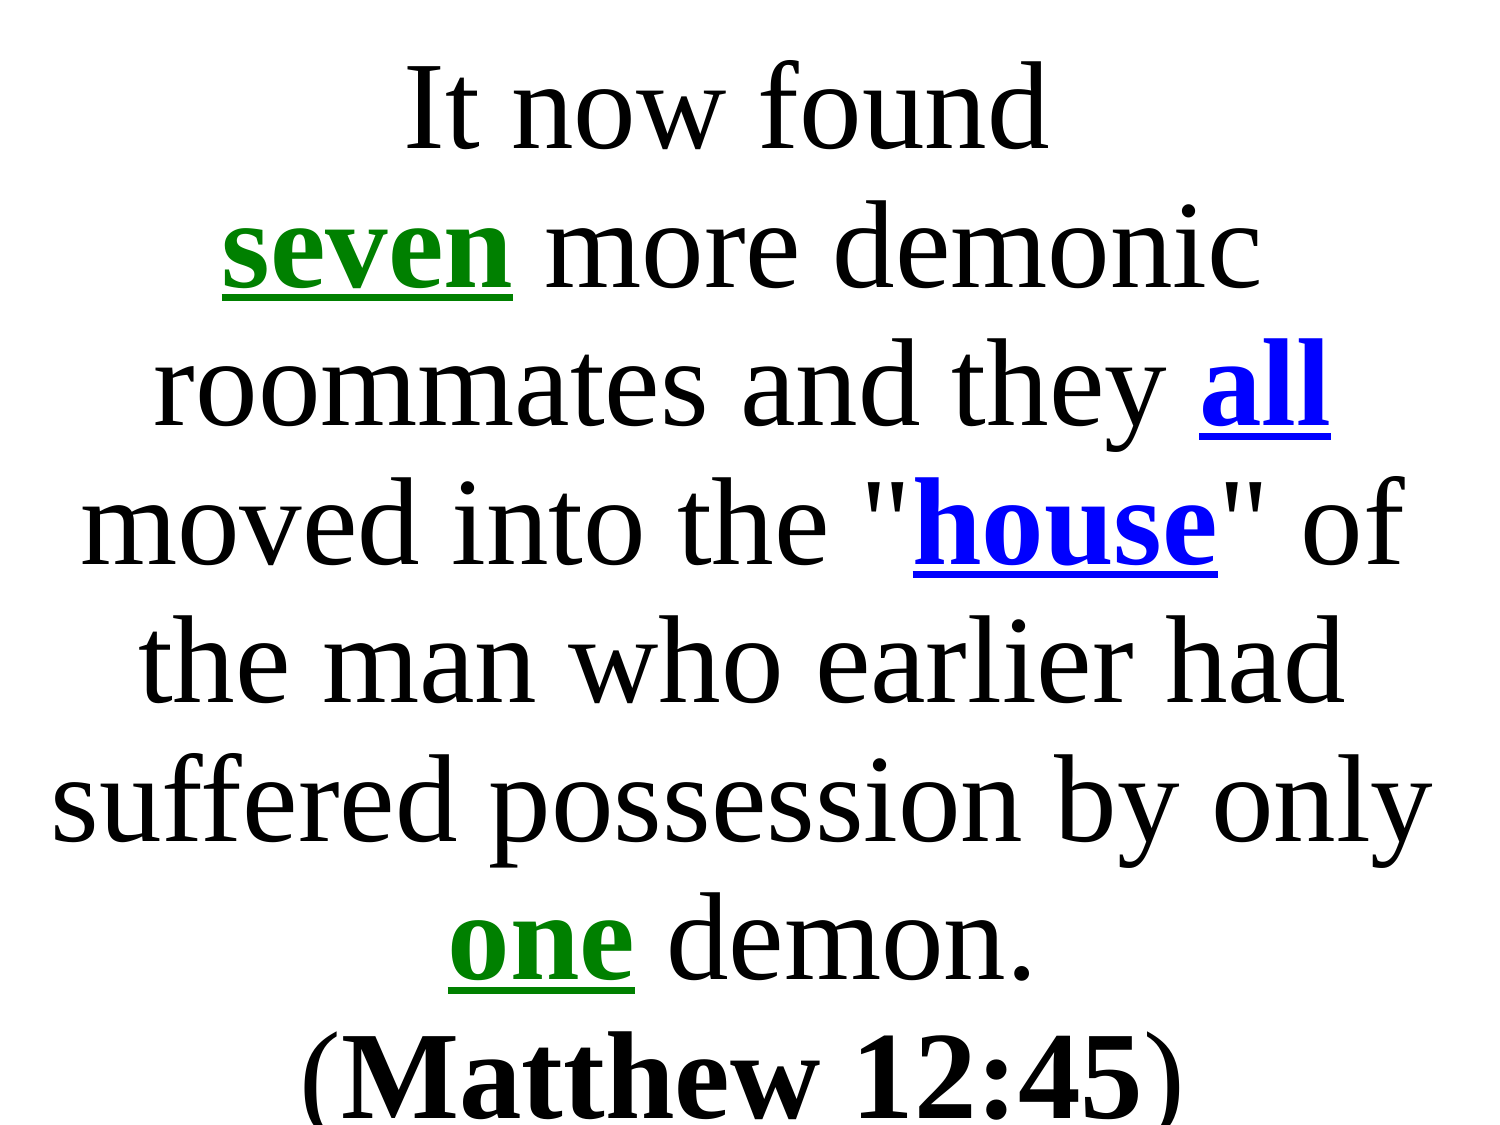

It now found
seven more demonic roommates and they all moved into the "house" of the man who earlier had suffered possession by only one demon.
(Matthew 12:45)